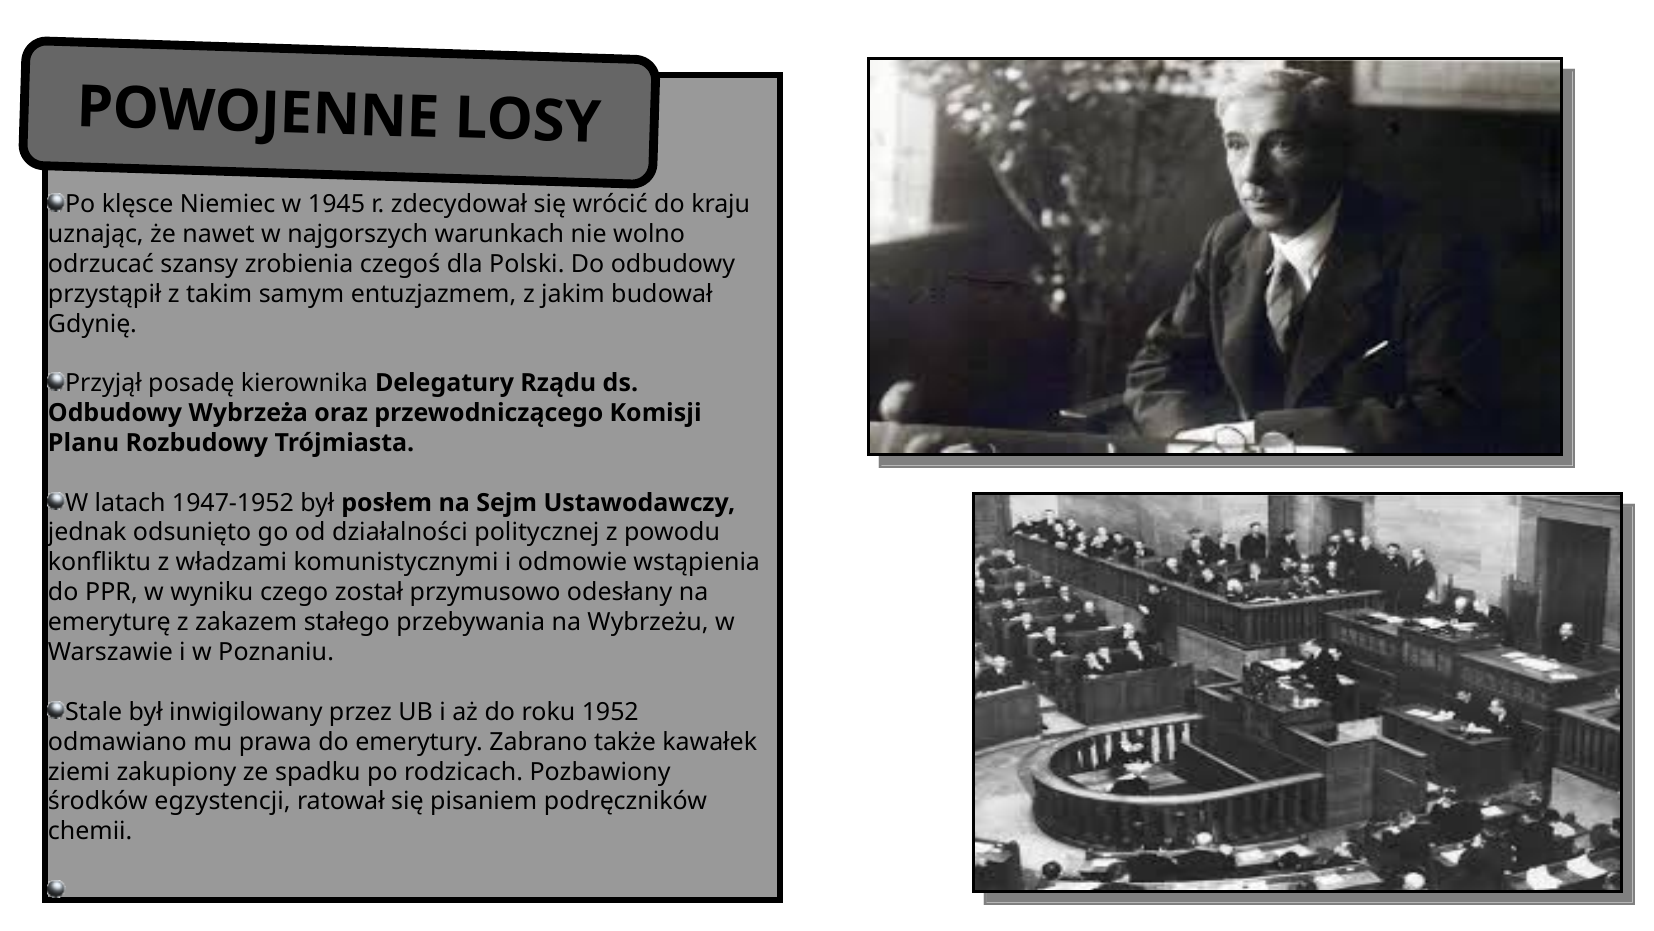

Powojenne losy
# Po klęsce Niemiec w 1945 r. zdecydował się wrócić do kraju uznając, że nawet w najgorszych warunkach nie wolno odrzucać szansy zrobienia czegoś dla Polski. Do odbudowy przystąpił z takim samym entuzjazmem, z jakim budował Gdynię.
Przyjął posadę kierownika Delegatury Rządu ds. Odbudowy Wybrzeża oraz przewodniczącego Komisji Planu Rozbudowy Trójmiasta.
W latach 1947-1952 był posłem na Sejm Ustawodawczy, jednak odsunięto go od działalności politycznej z powodu konfliktu z władzami komunistycznymi i odmowie wstąpienia do PPR, w wyniku czego został przymusowo odesłany na emeryturę z zakazem stałego przebywania na Wybrzeżu, w Warszawie i w Poznaniu.
Stale był inwigilowany przez UB i aż do roku 1952 odmawiano mu prawa do emerytury. Zabrano także kawałek ziemi zakupiony ze spadku po rodzicach. Pozbawiony środków egzystencji, ratował się pisaniem podręczników chemii.